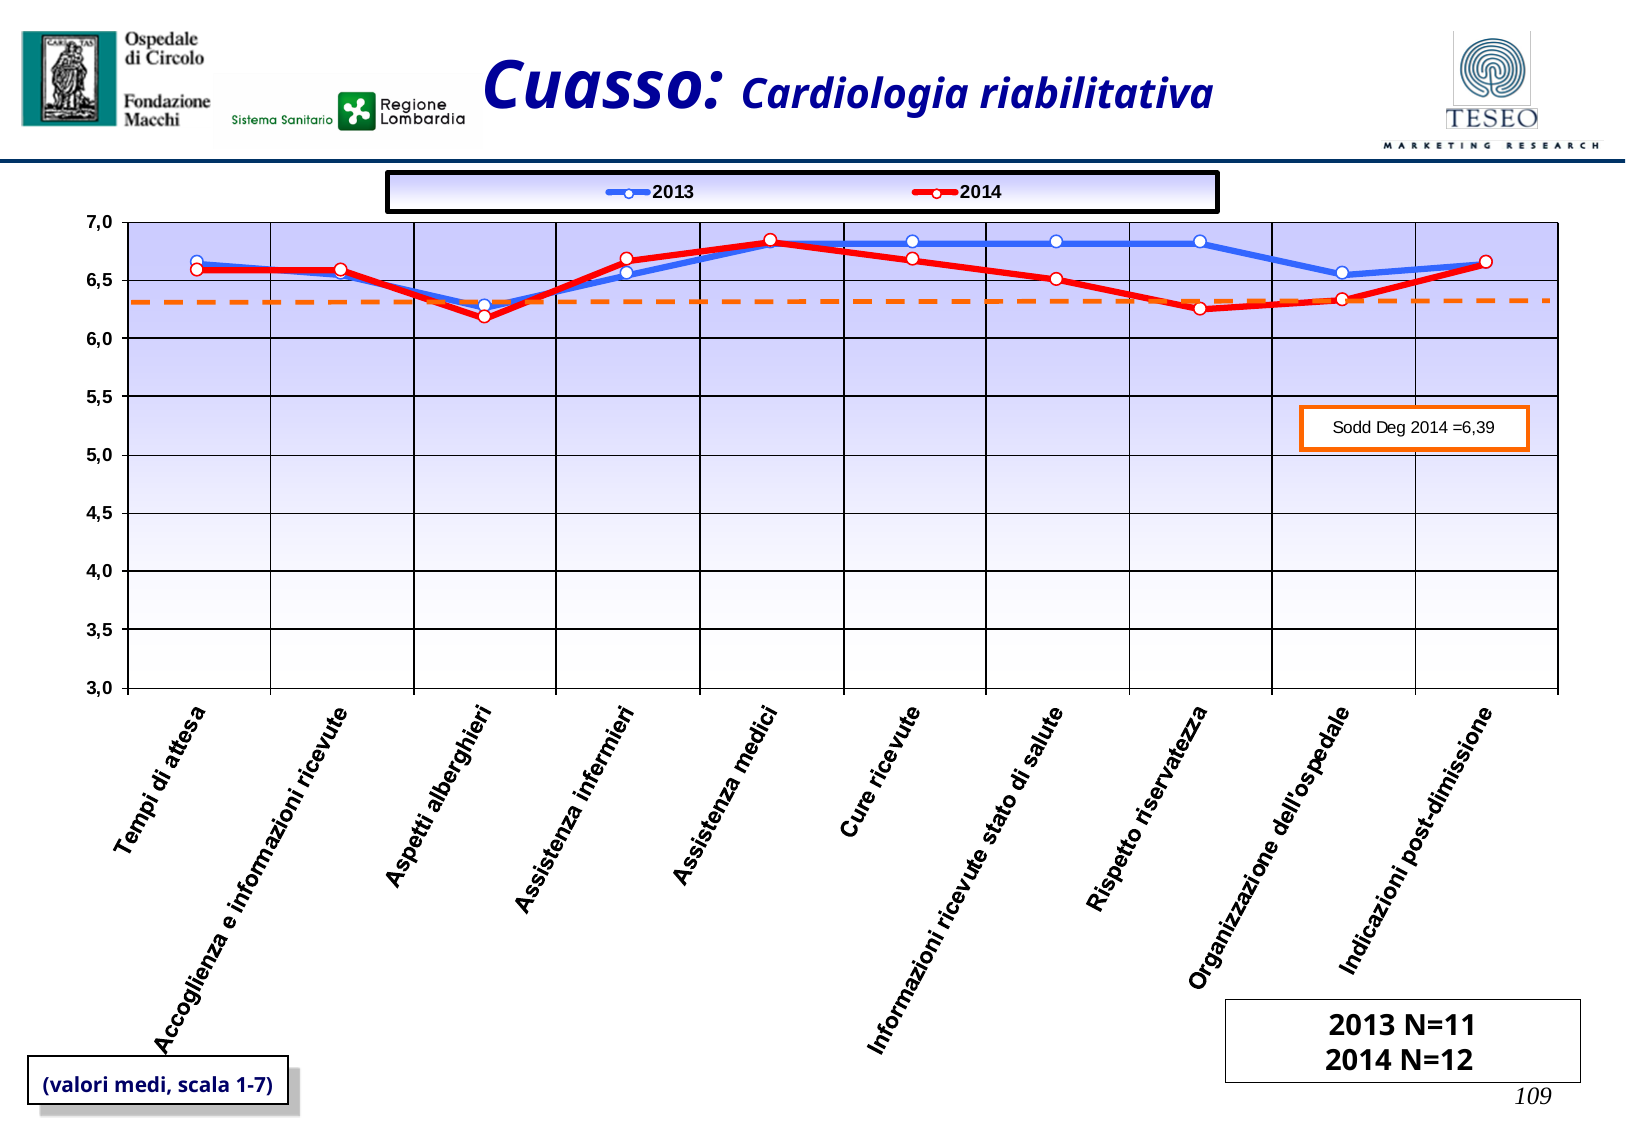

Cuasso: Cardiologia riabilitativa
2013 N=11
2014 N=12
(valori medi, scala 1-7)